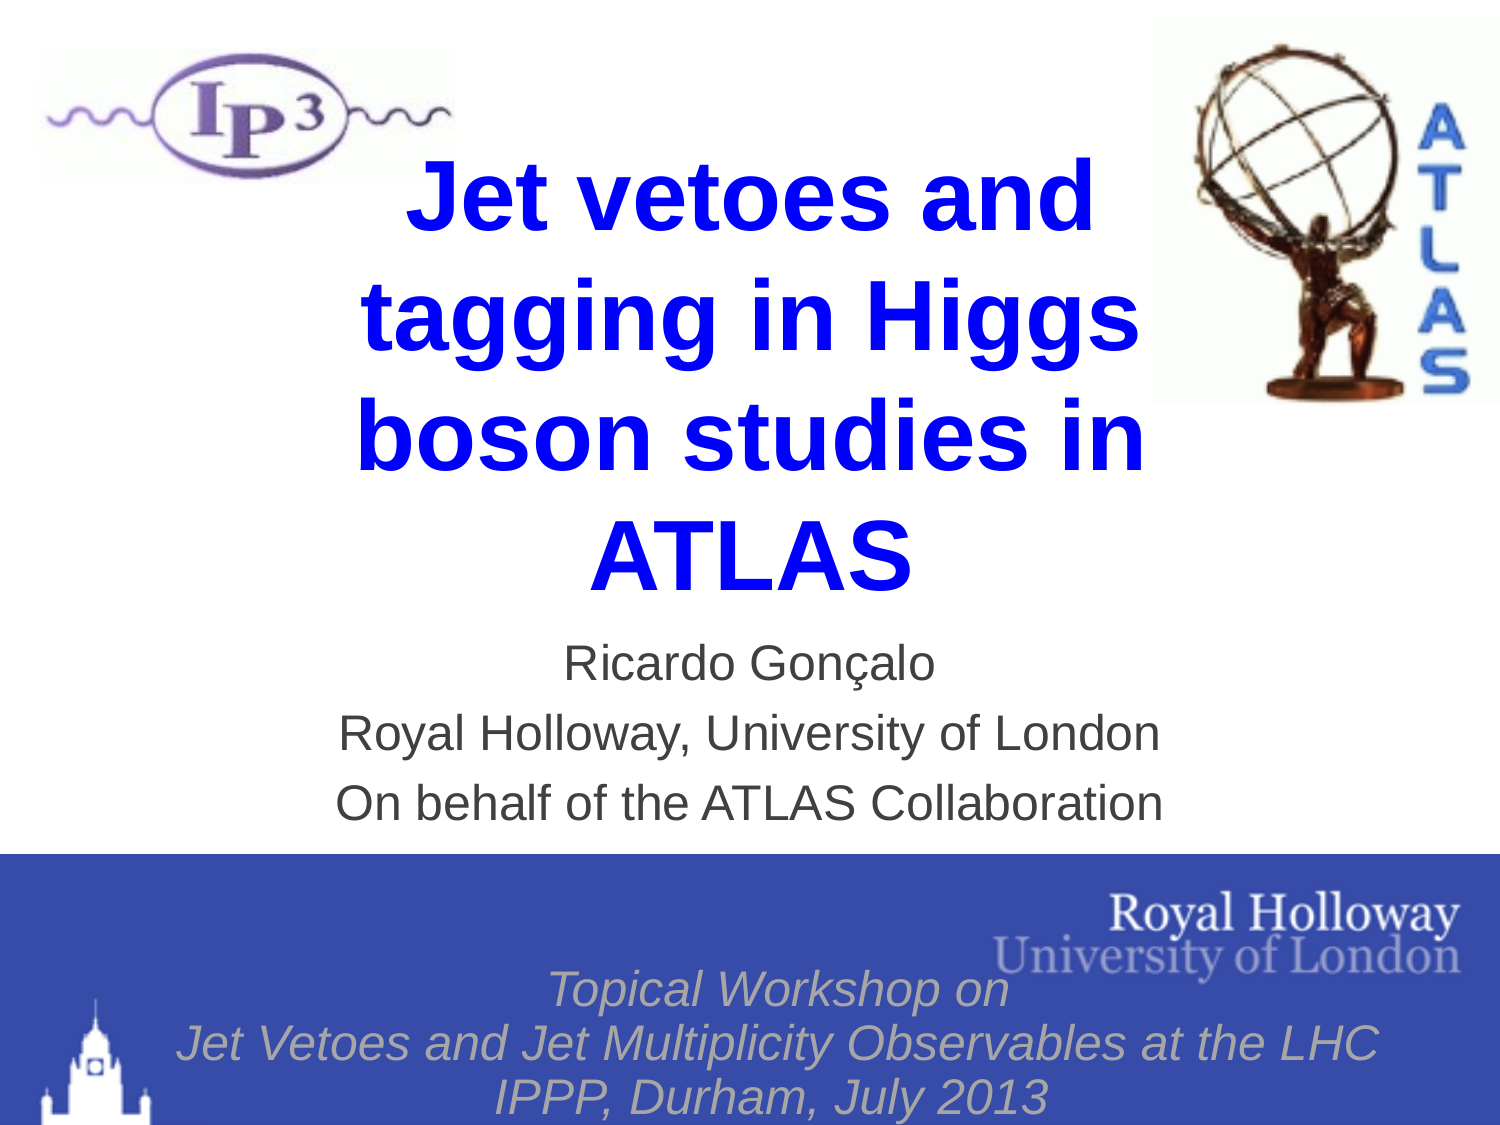

# Jet vetoes and tagging in Higgs boson studies in ATLAS
Ricardo Gonçalo
Royal Holloway, University of London
On behalf of the ATLAS Collaboration
Topical Workshop on
Jet Vetoes and Jet Multiplicity Observables at the LHC IPPP, Durham, July 2013